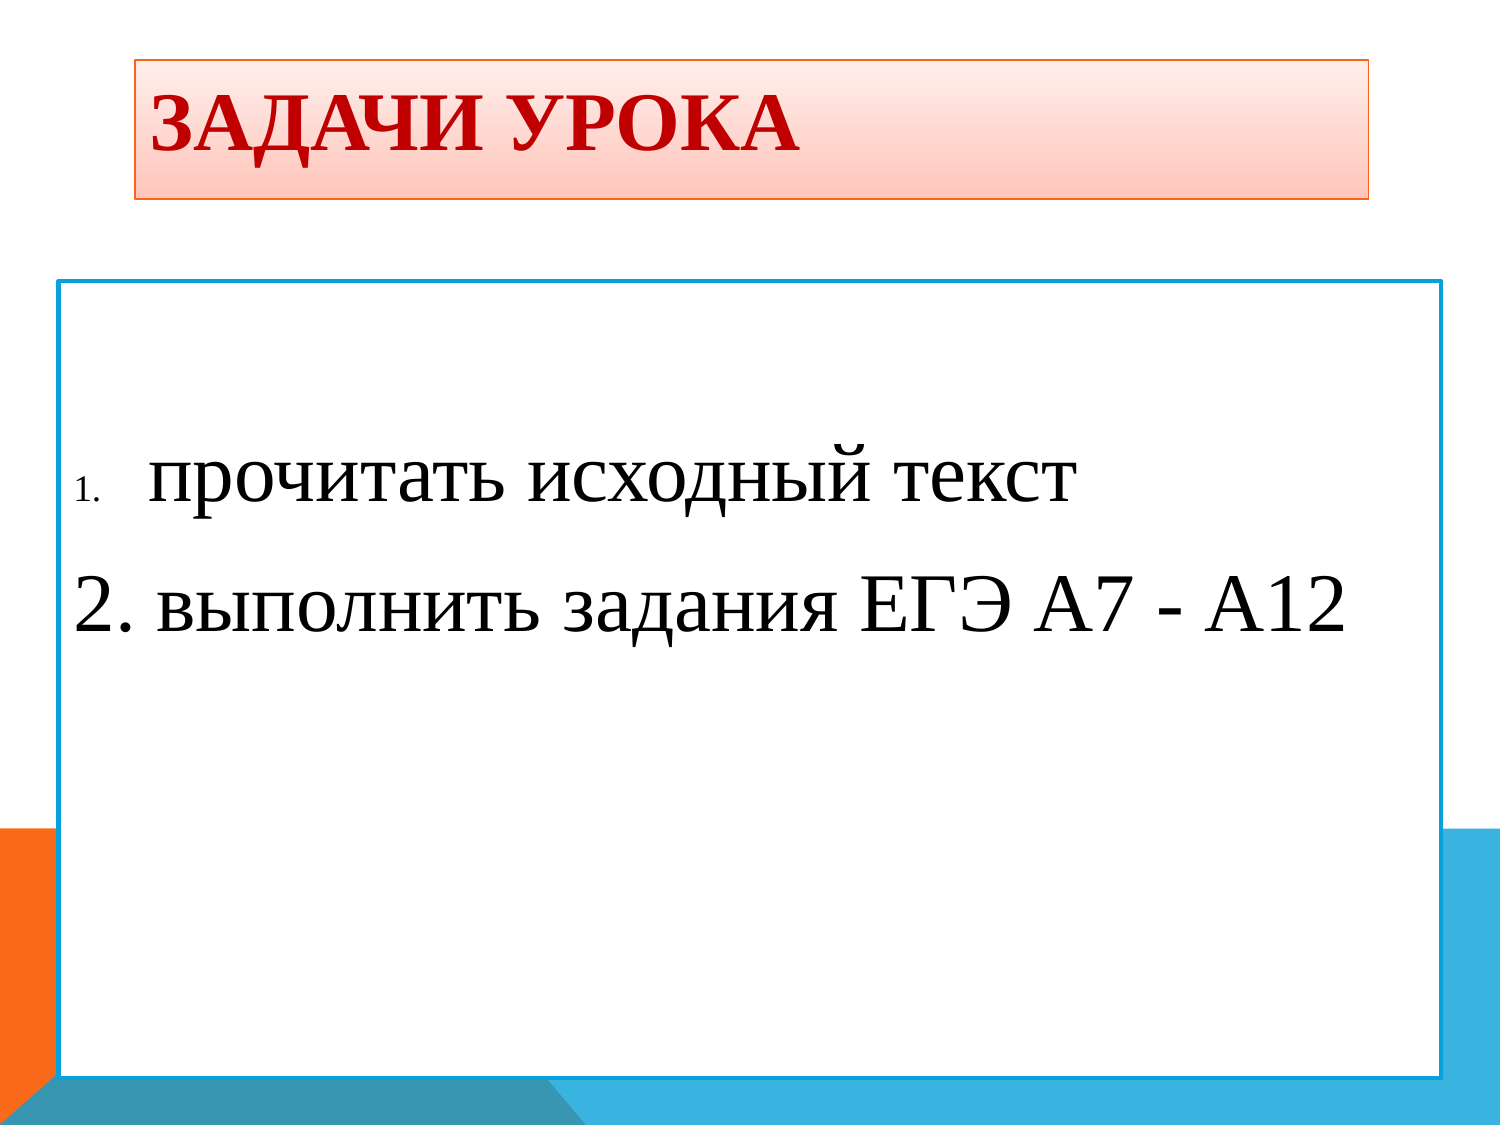

# ЗАДАЧИ УРОКА
прочитать исходный текст
2. выполнить задания ЕГЭ А7 - А12